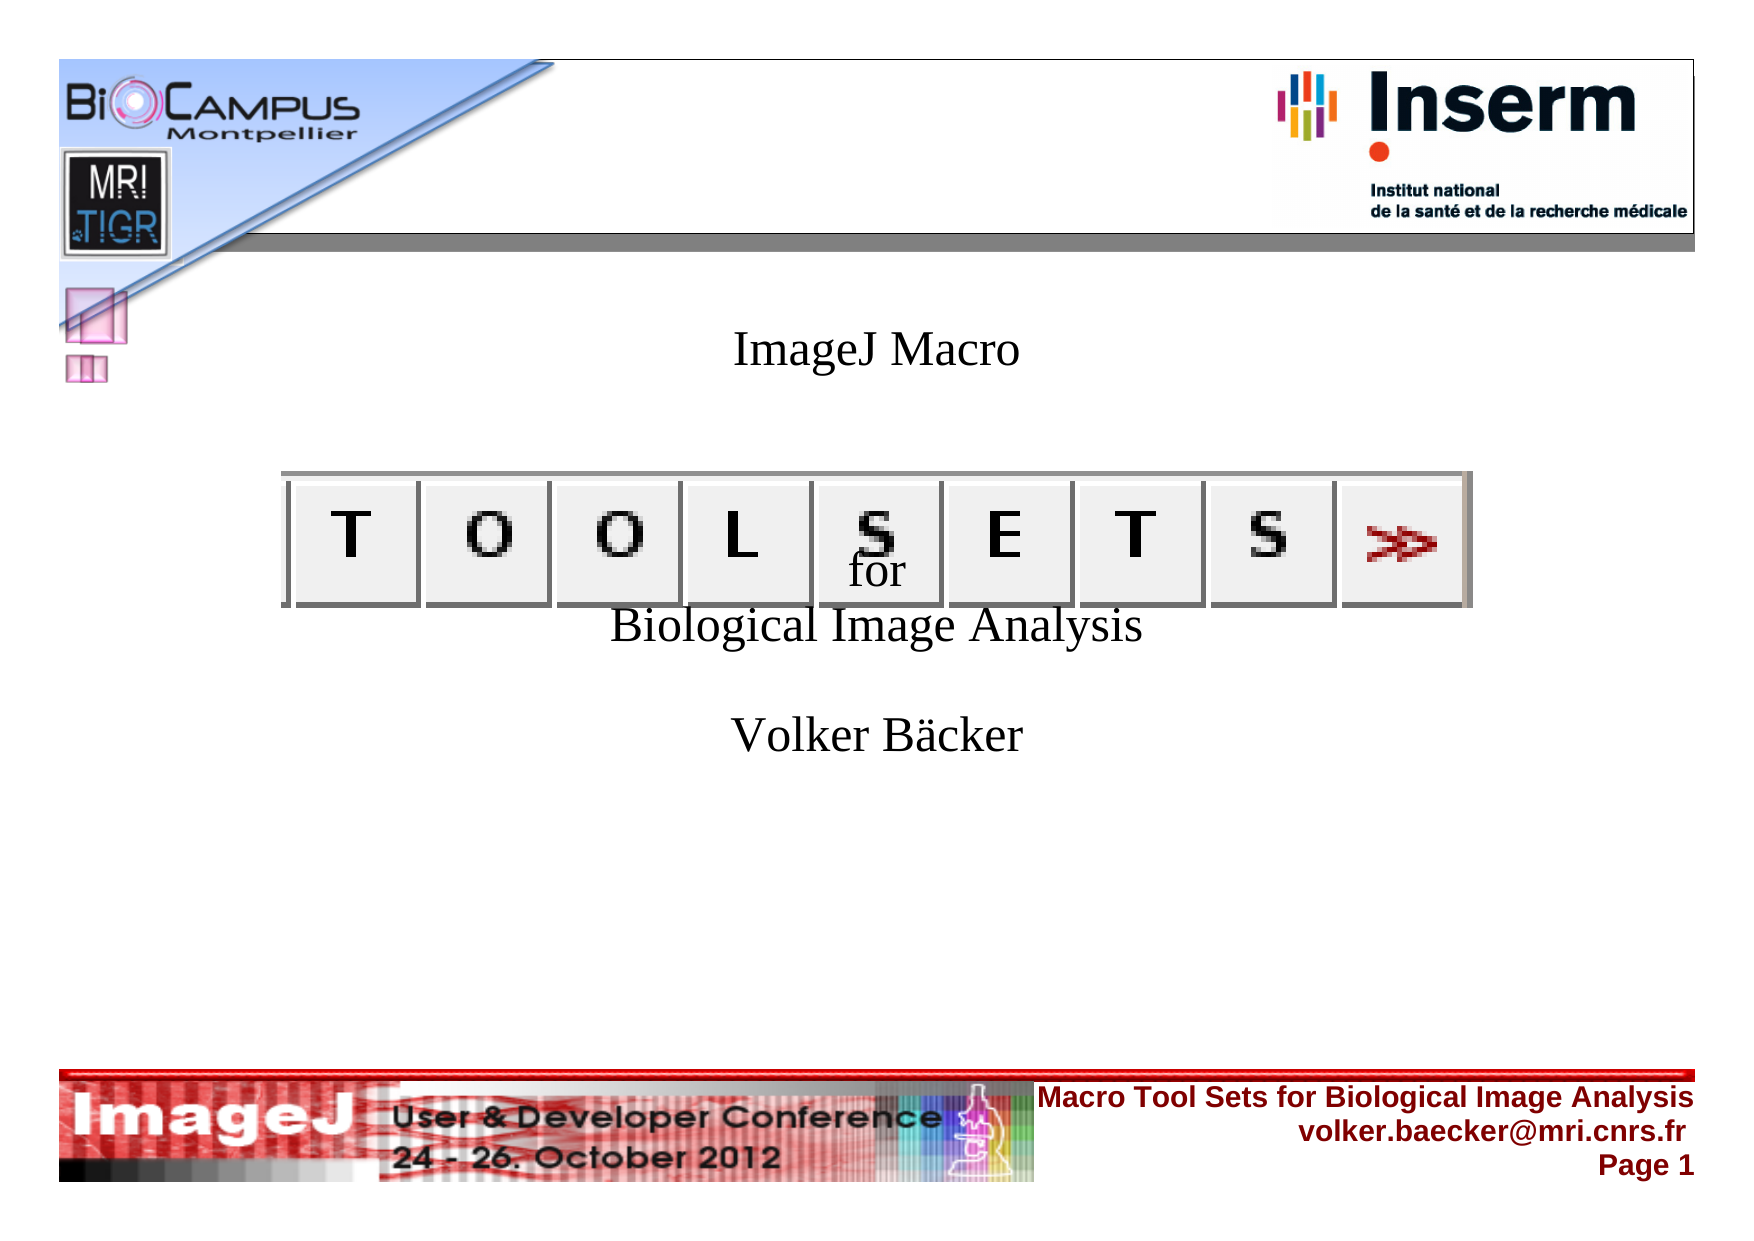

#
ImageJ Macro
for
Biological Image Analysis
Volker Bäcker